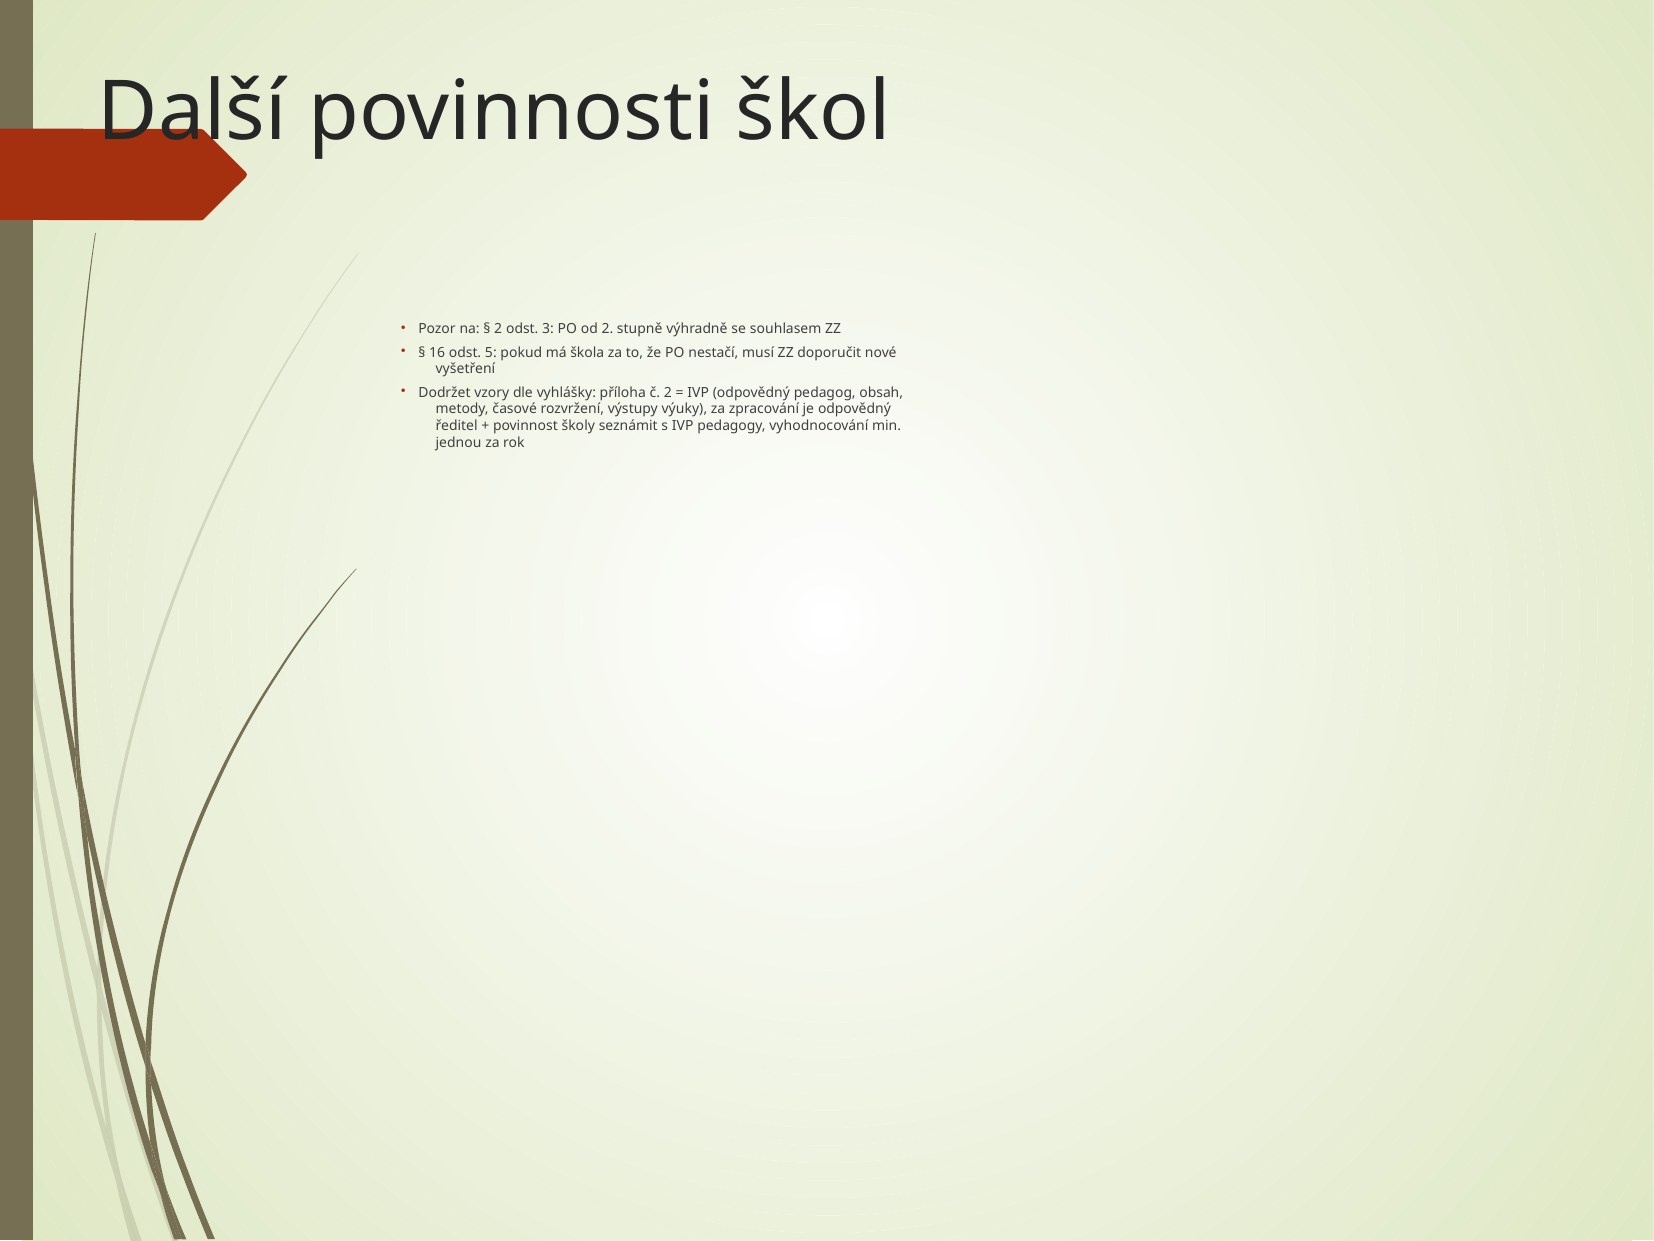

# Další povinnosti škol
Pozor na: § 2 odst. 3: PO od 2. stupně výhradně se souhlasem ZZ
§ 16 odst. 5: pokud má škola za to, že PO nestačí, musí ZZ doporučit nové vyšetření
Dodržet vzory dle vyhlášky: příloha č. 2 = IVP (odpovědný pedagog, obsah, metody, časové rozvržení, výstupy výuky), za zpracování je odpovědný ředitel + povinnost školy seznámit s IVP pedagogy, vyhodnocování min. jednou za rok